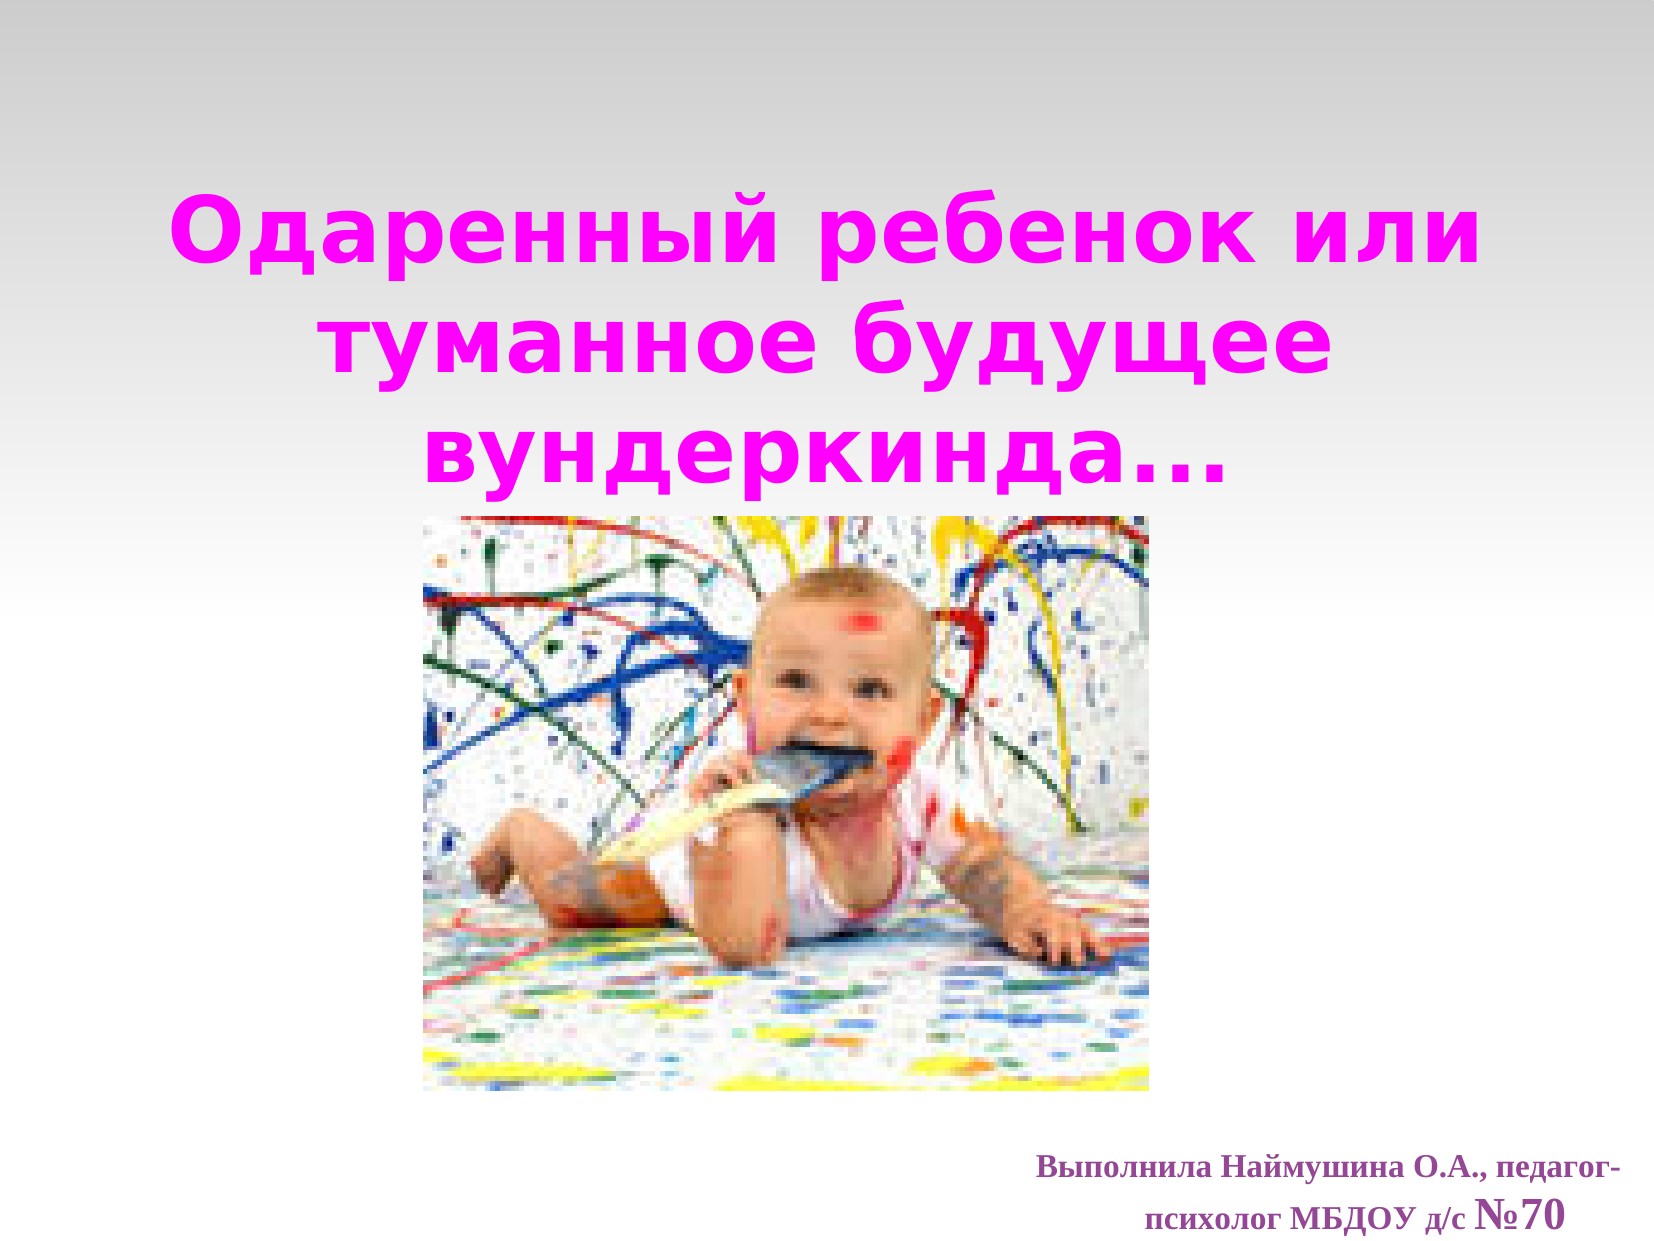

# Одаренный ребенок или туманное будущее вундеркинда...
Выполнила Наймушина О.А., педагог-психолог МБДОУ д/с №70